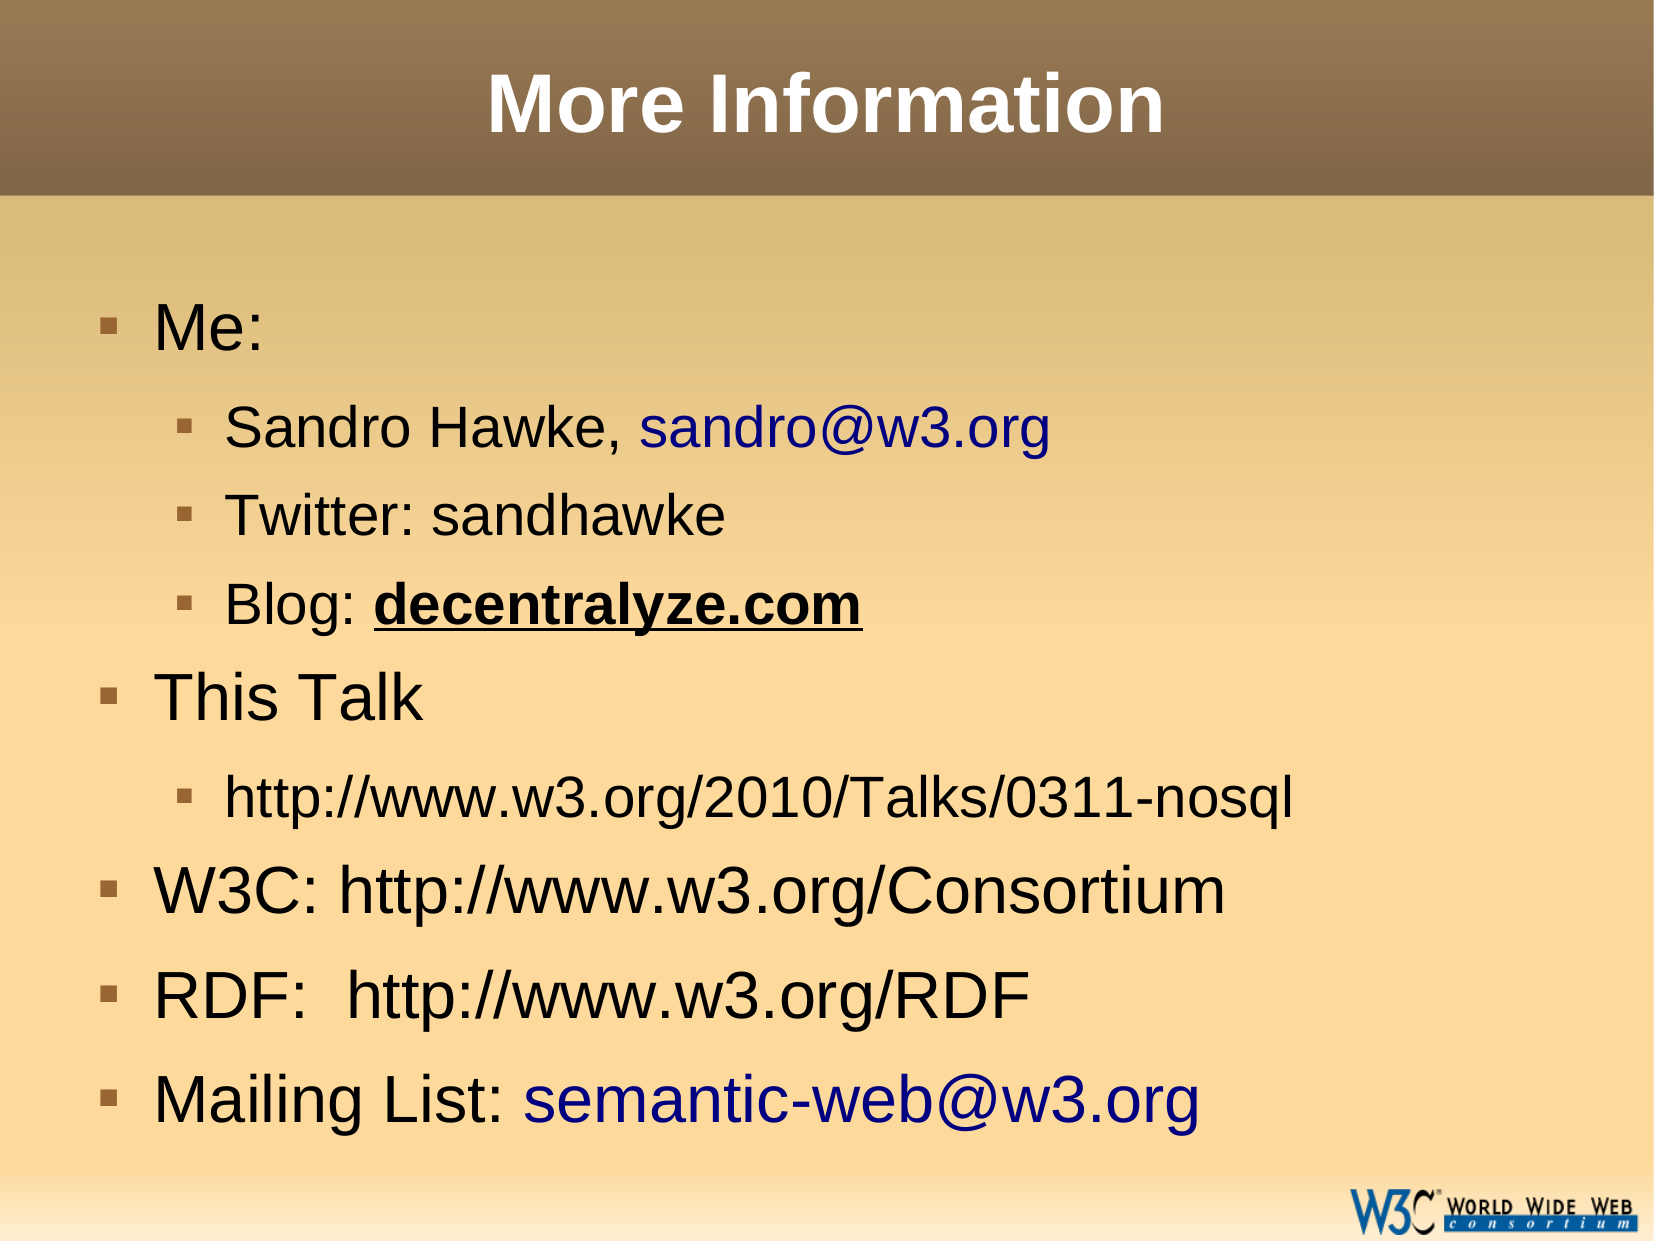

# More Information
Me:
Sandro Hawke, sandro@w3.org
Twitter: sandhawke
Blog: decentralyze.com
This Talk
http://www.w3.org/2010/Talks/0311-nosql
W3C: http://www.w3.org/Consortium
RDF: http://www.w3.org/RDF
Mailing List: semantic-web@w3.org